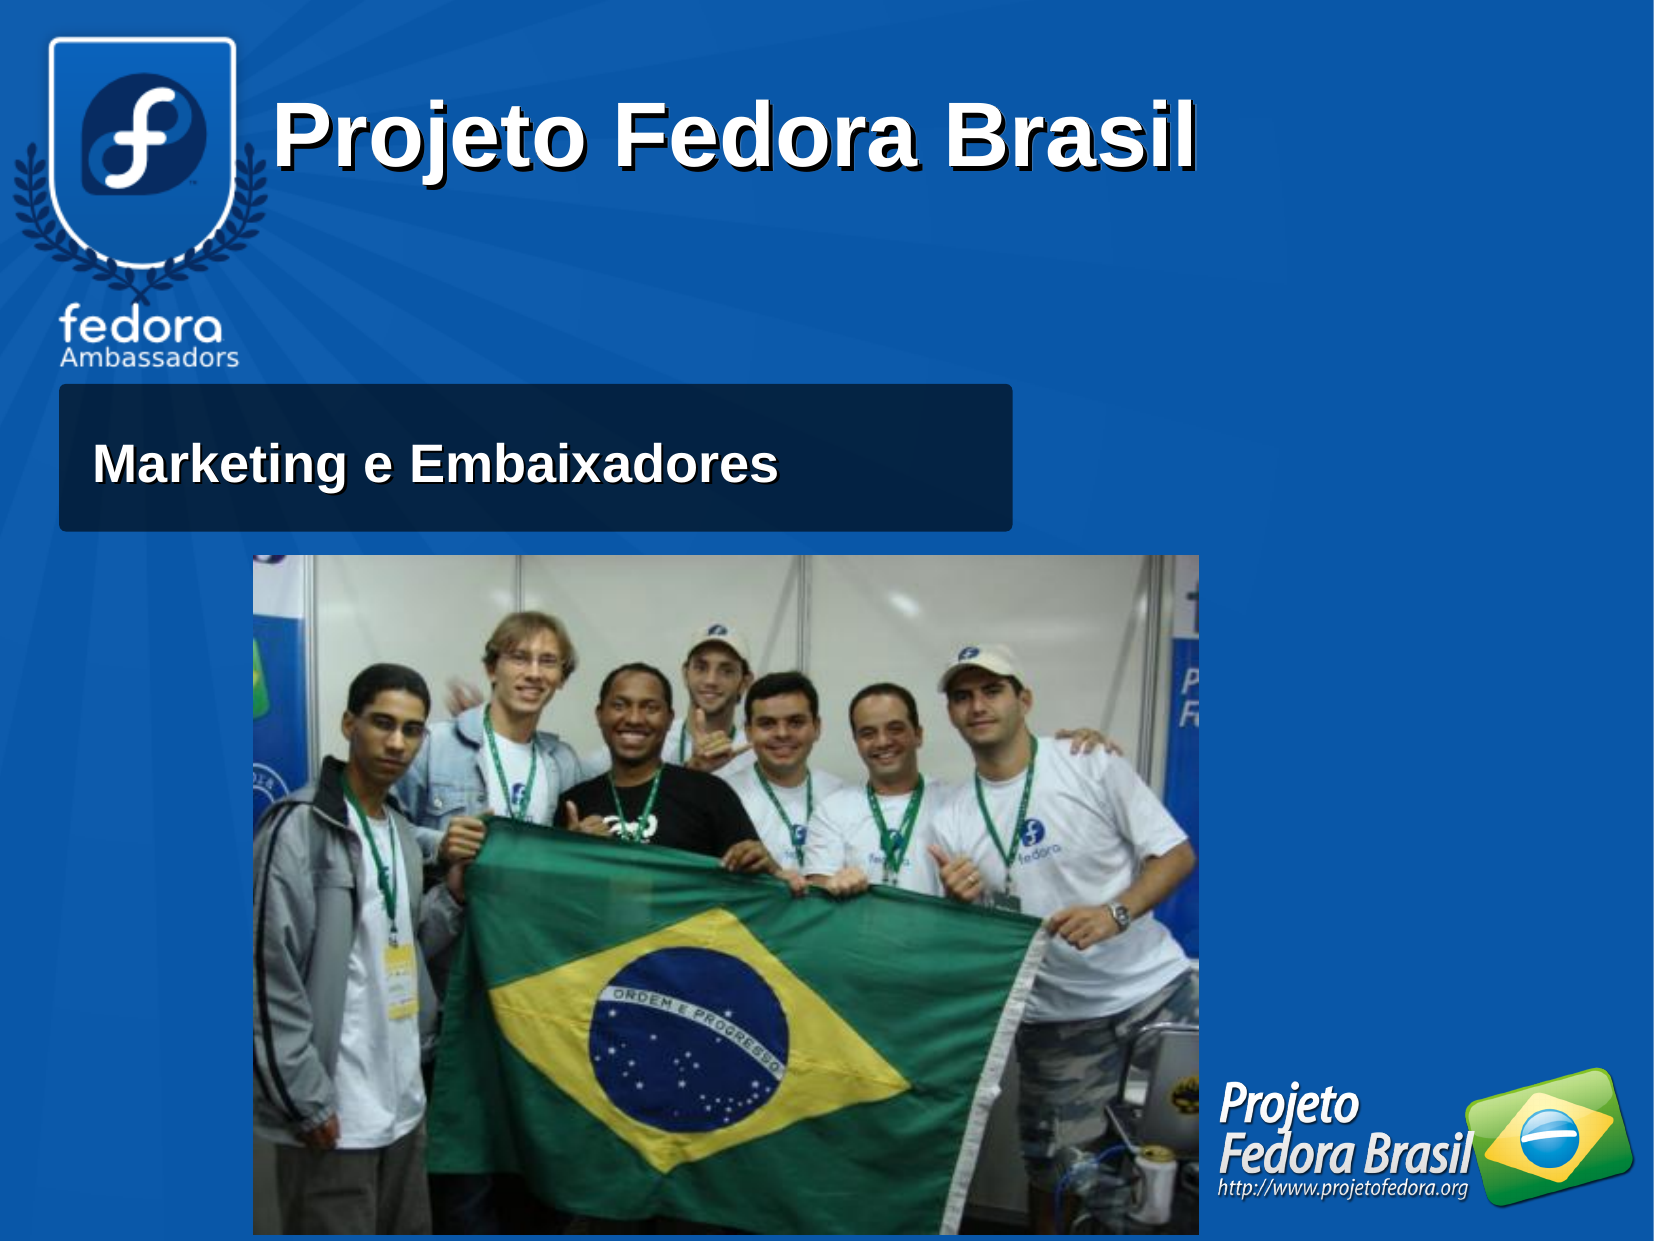

# Projeto Fedora Brasil
Marketing e Embaixadores